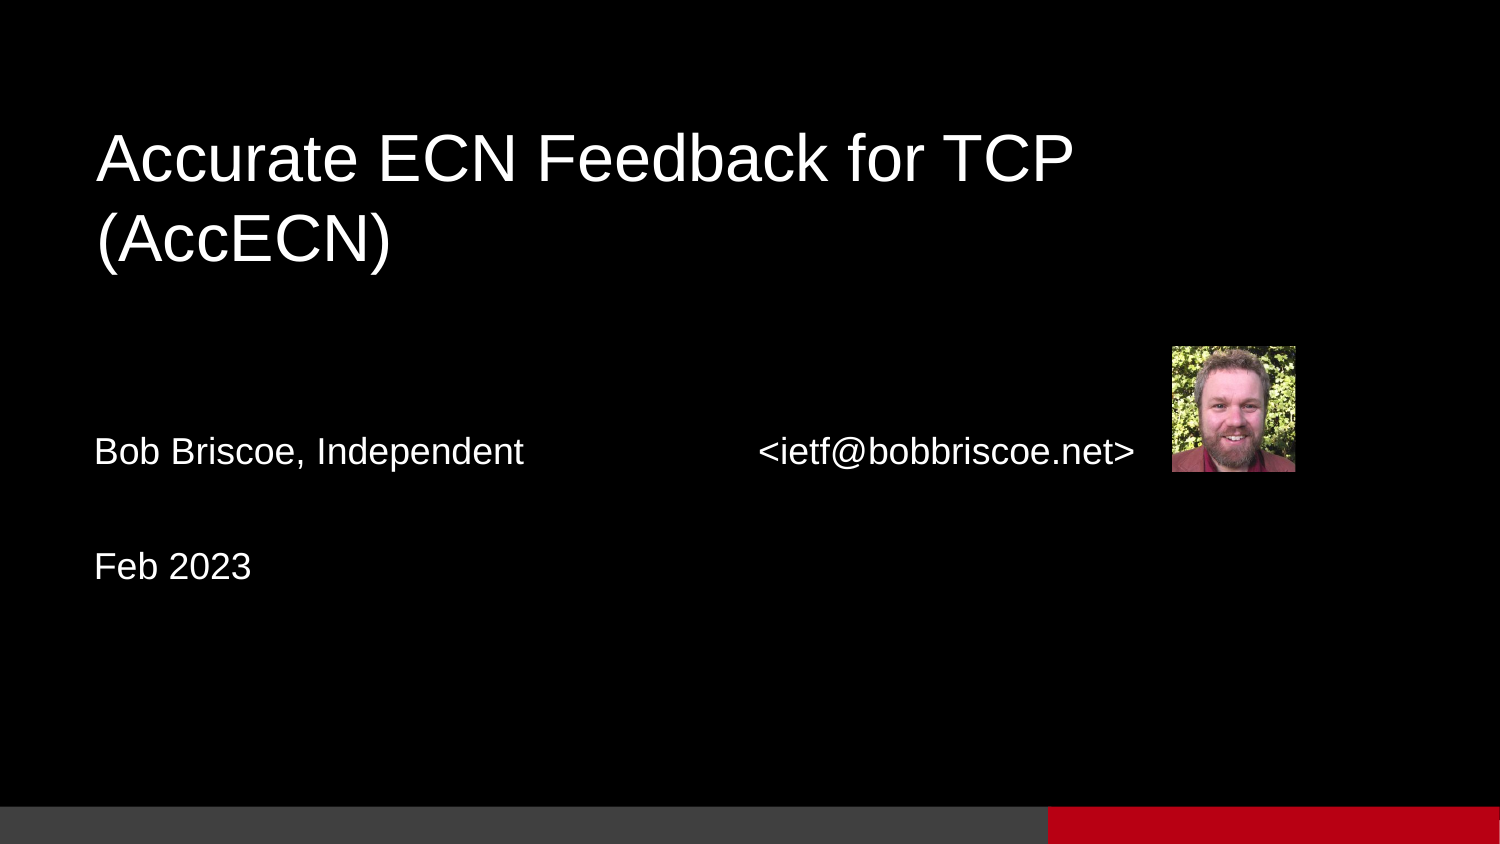

Accurate ECN Feedback for TCP
(AccECN)
Bob Briscoe, Independent 				<ietf@bobbriscoe.net>
Feb 2023